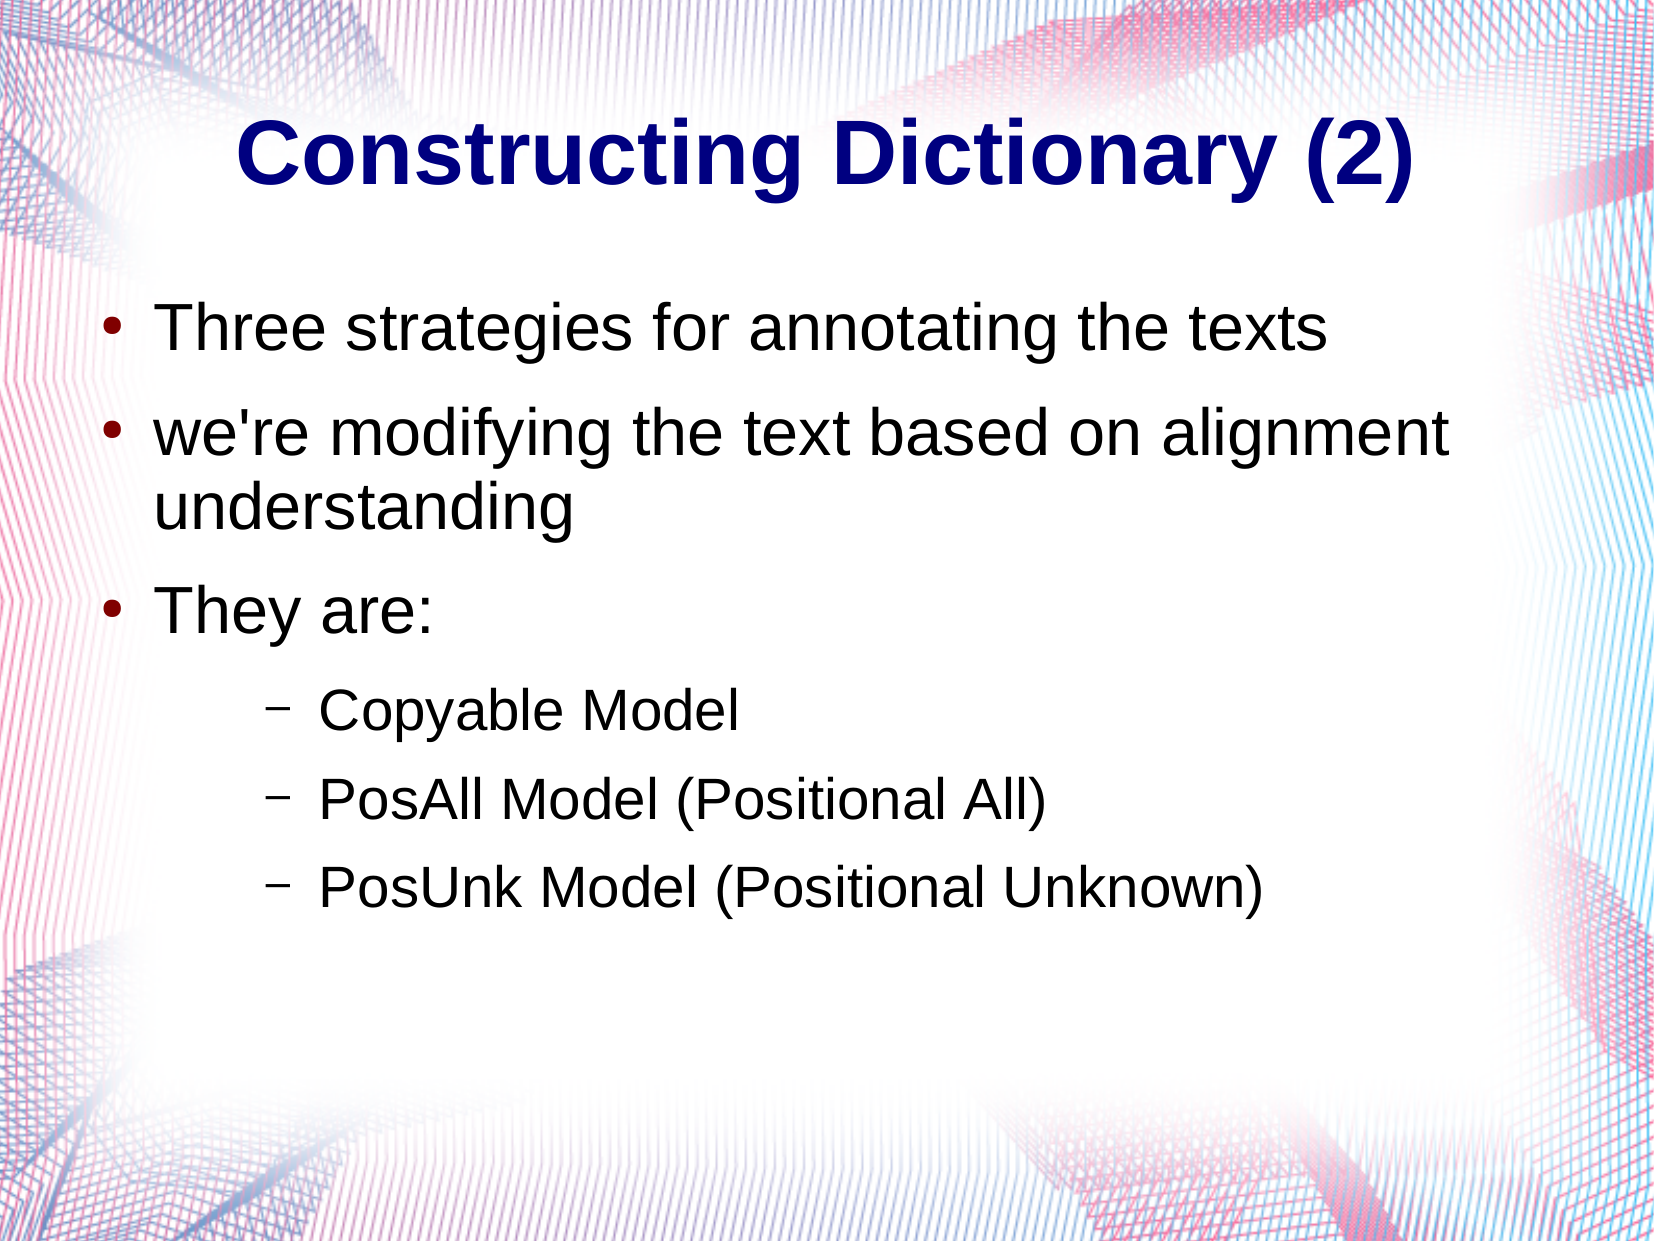

# Constructing Dictionary (2)
Three strategies for annotating the texts
we're modifying the text based on alignment understanding
They are:
Copyable Model
PosAll Model (Positional All)
PosUnk Model (Positional Unknown)